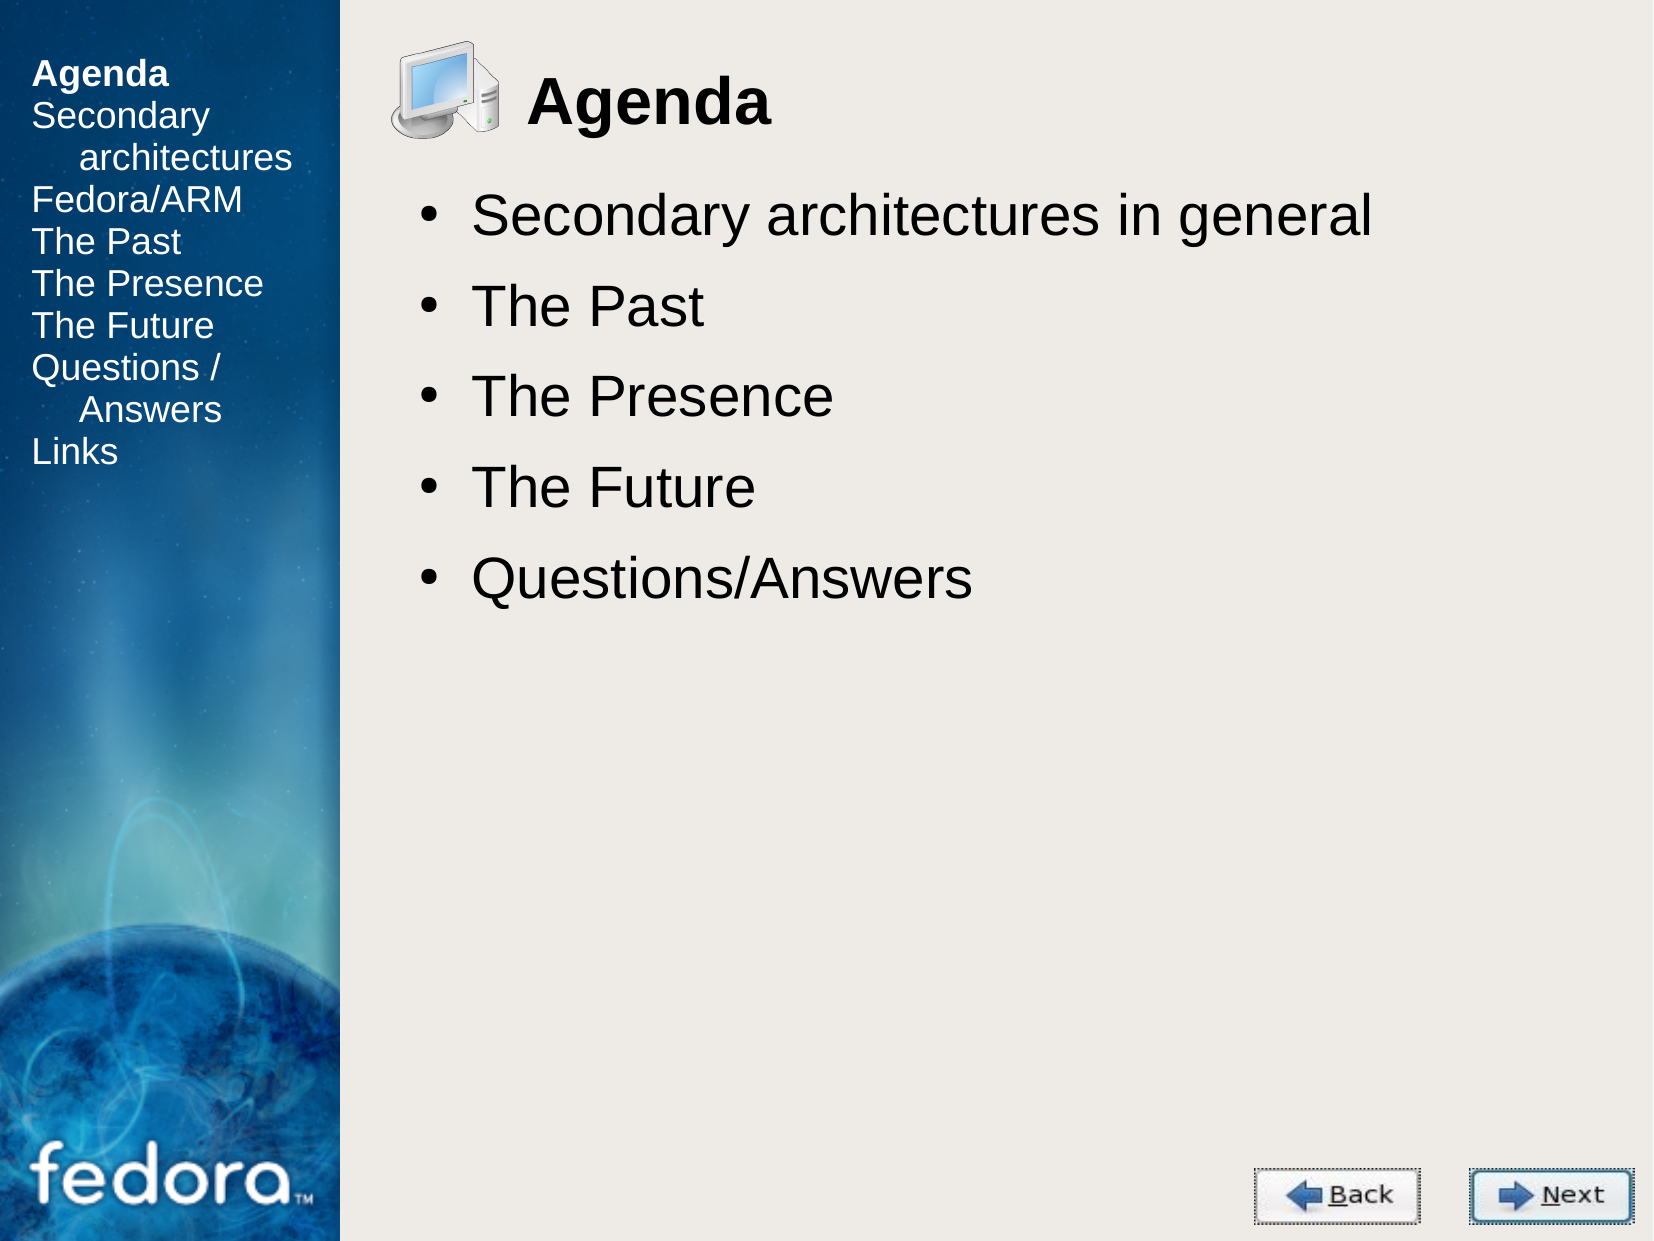

Agenda
Secondary architectures
Fedora/ARM
The Past
The Presence
The Future
Questions / Answers
Links
# Agenda
Agenda
Secondary architectures in general
The Past
The Presence
The Future
Questions/Answers